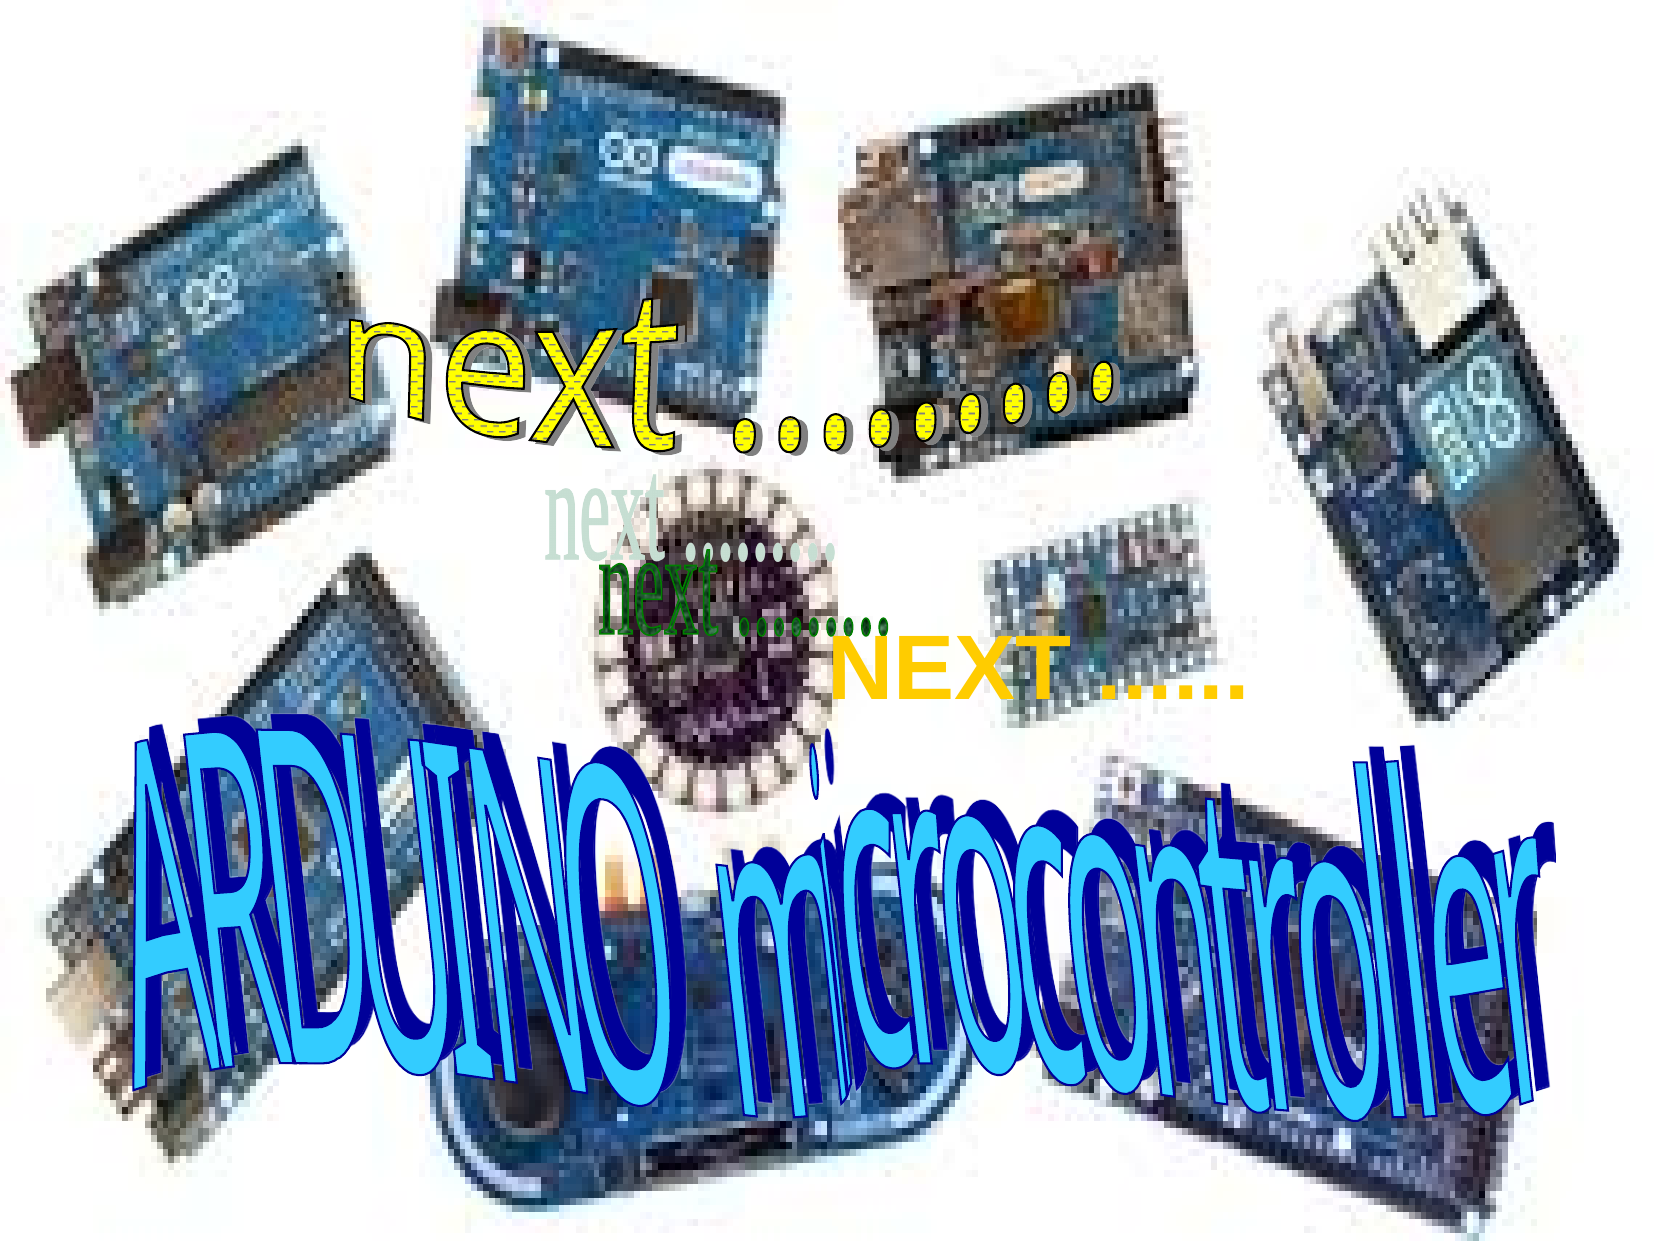

next .........
next .........
NEXT ......
ARDUINO microcontroller